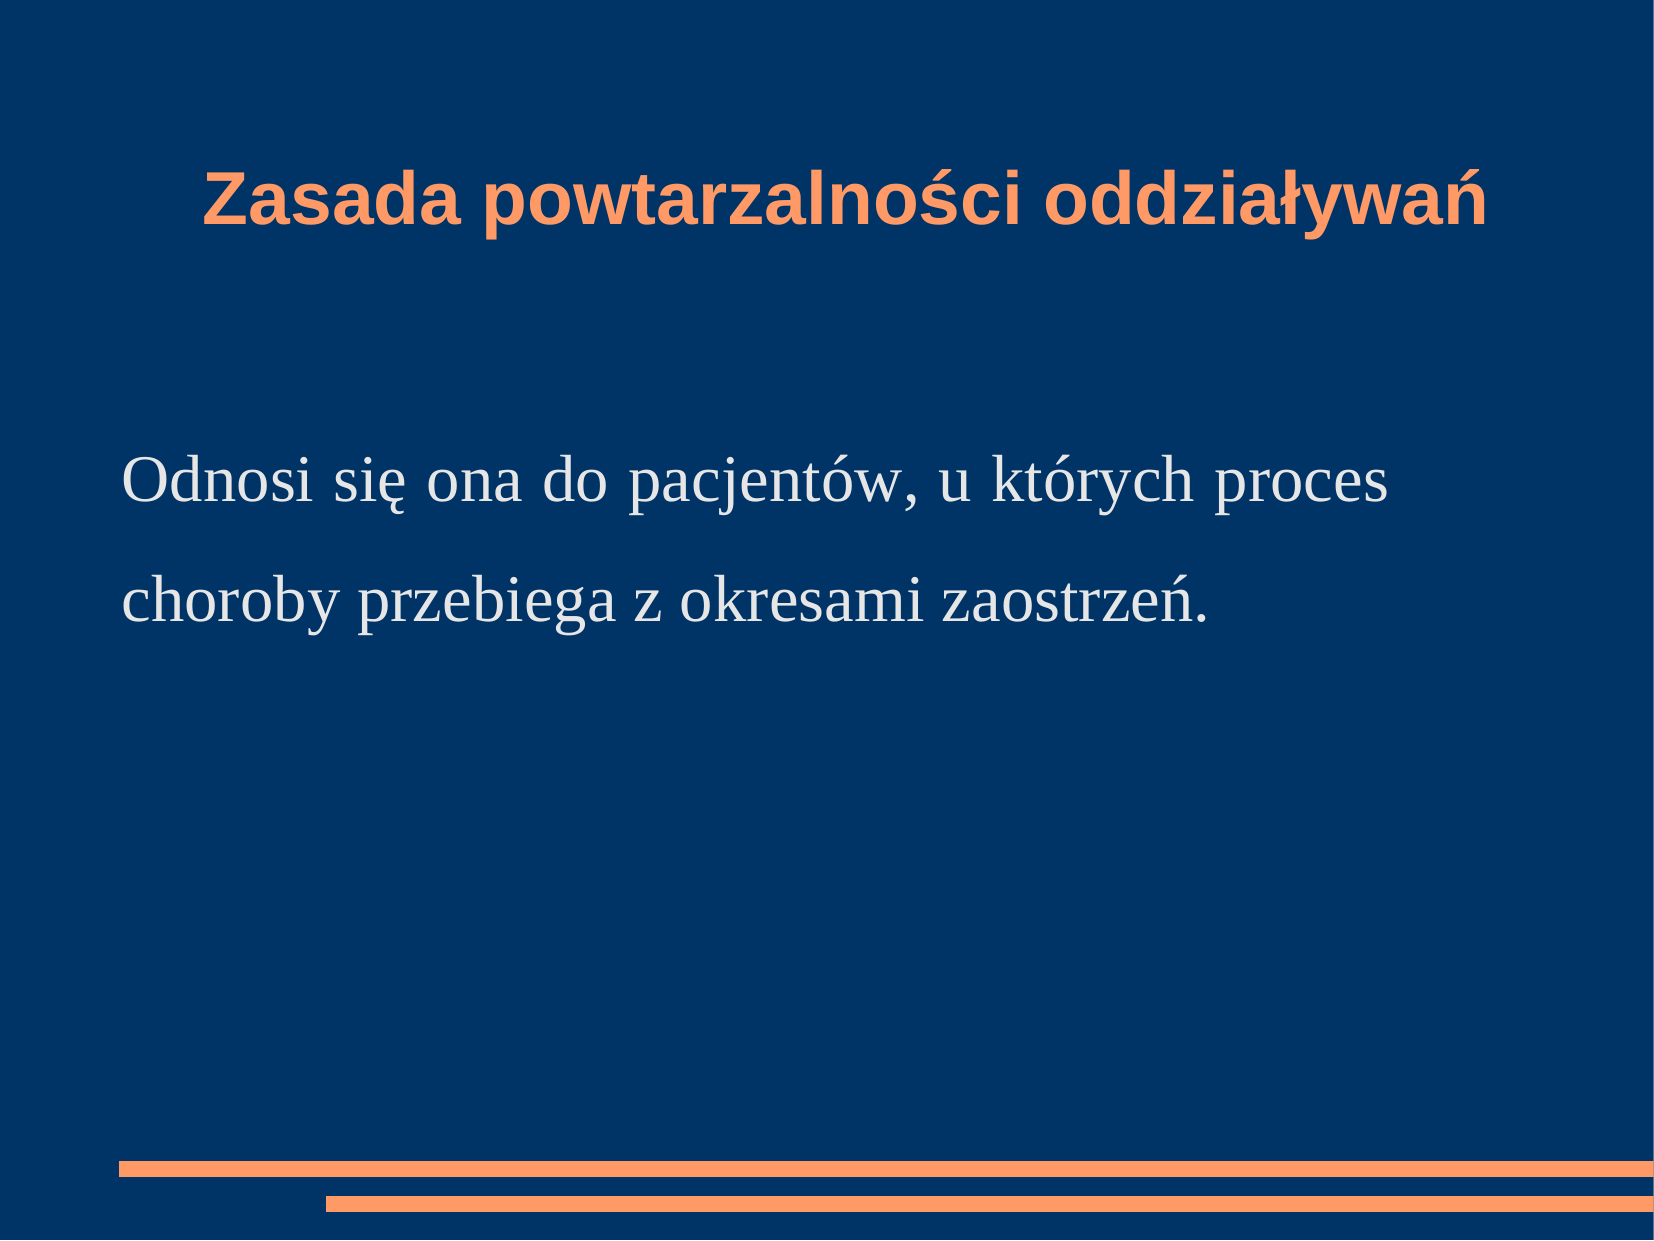

# Zasada powtarzalności oddziaływań
Odnosi się ona do pacjentów, u których proces choroby przebiega z okresami zaostrzeń.